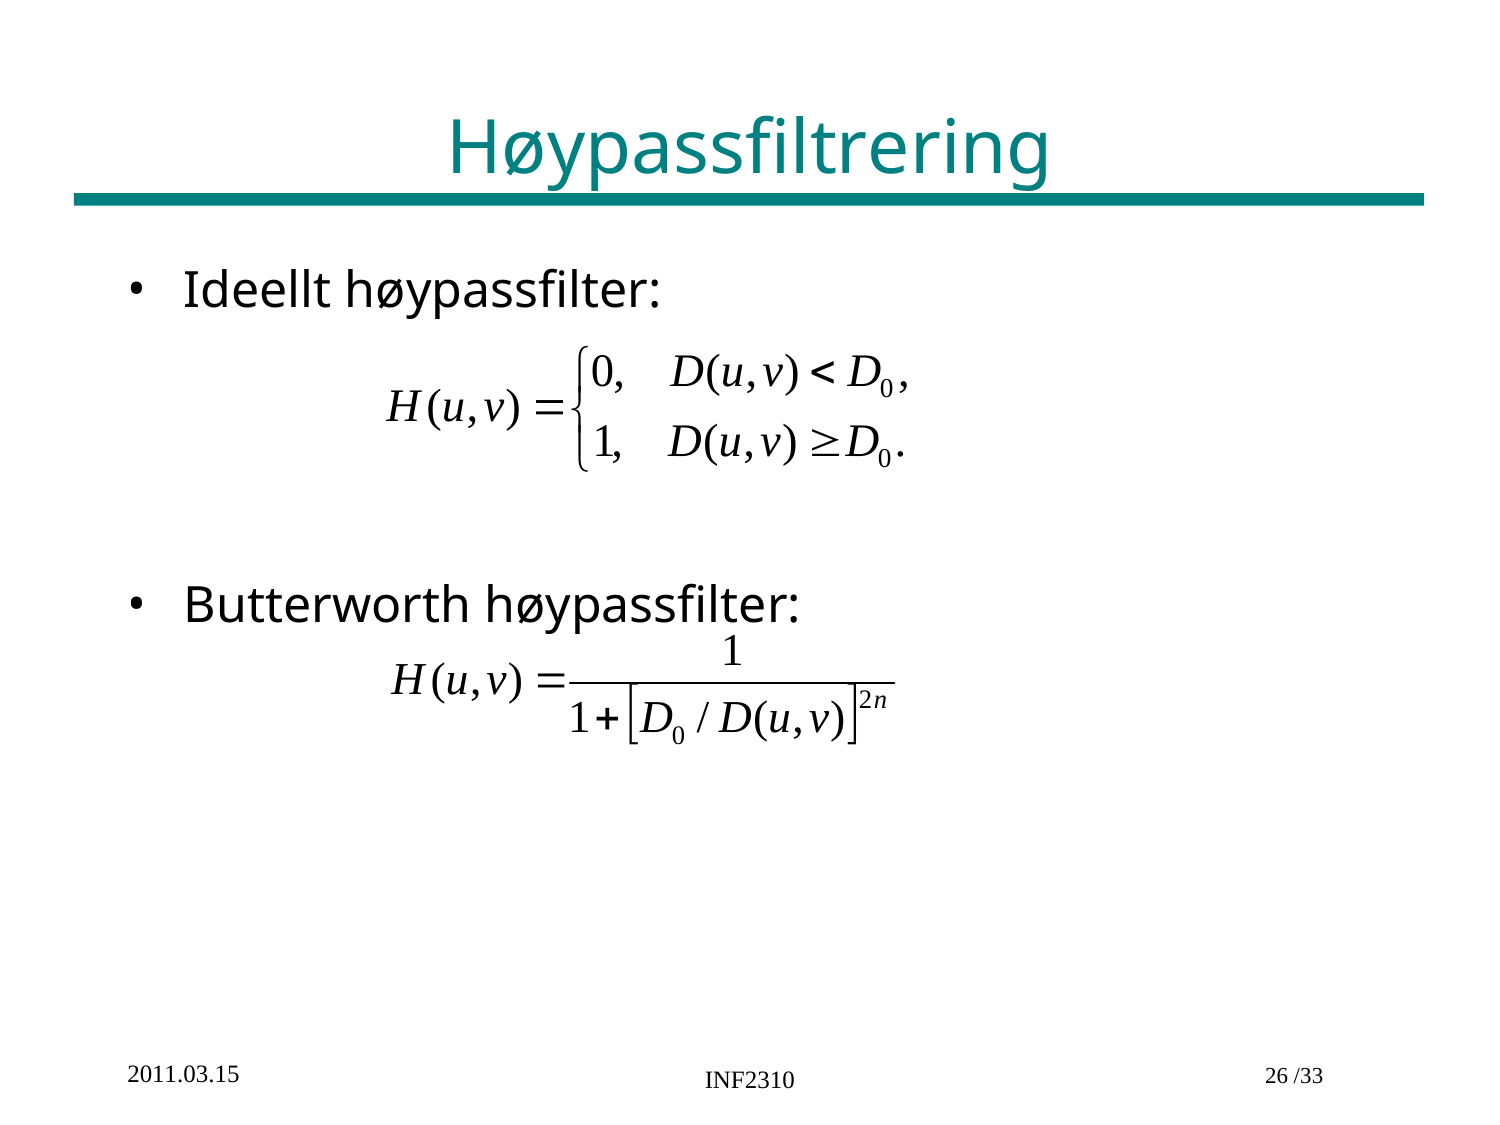

# Høypassfiltrering
Ideellt høypassfilter:
Butterworth høypassfilter:
INF2310